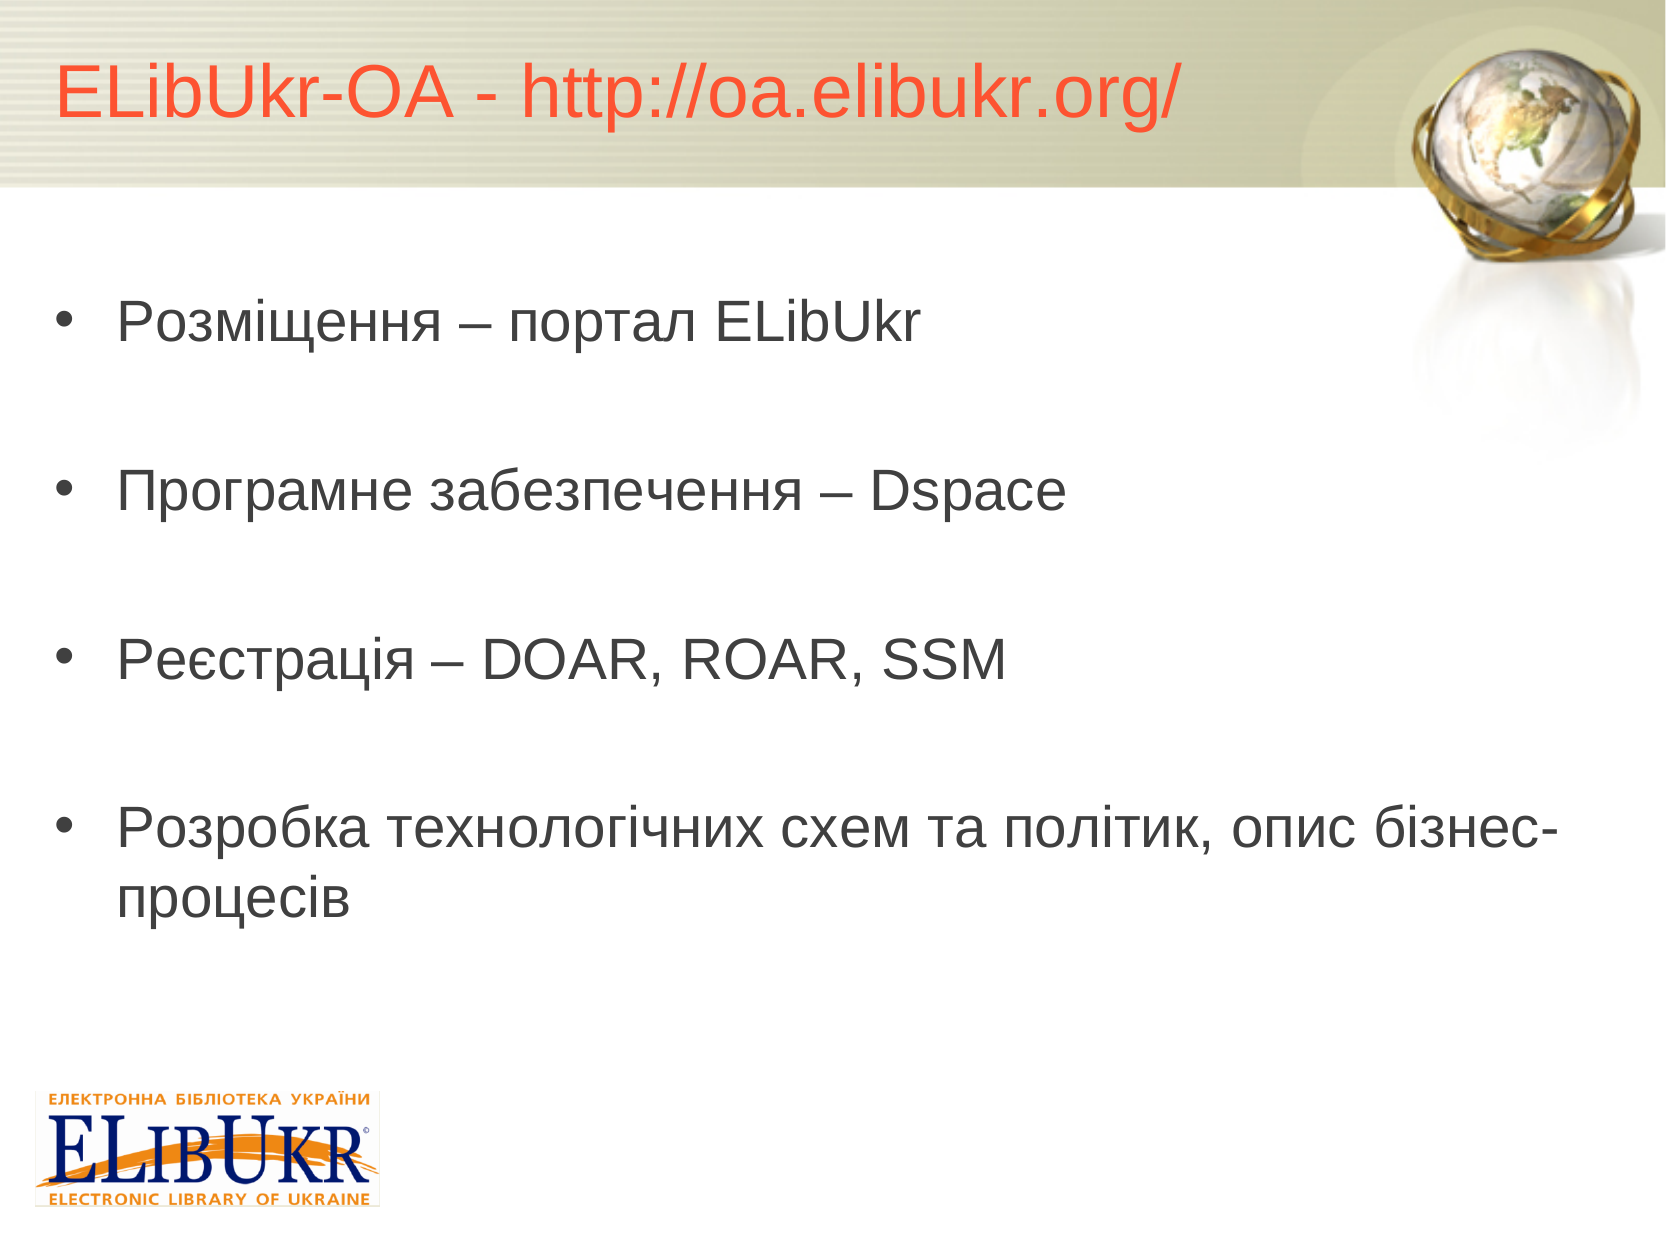

# ELibUkr-OA - http://oa.elibukr.org/
Розміщення – портал ELibUkr
Програмне забезпечення – Dspace
Реєстрація – DOAR, ROAR, SSM
Розробка технологічних схем та політик, опис бізнес-процесів